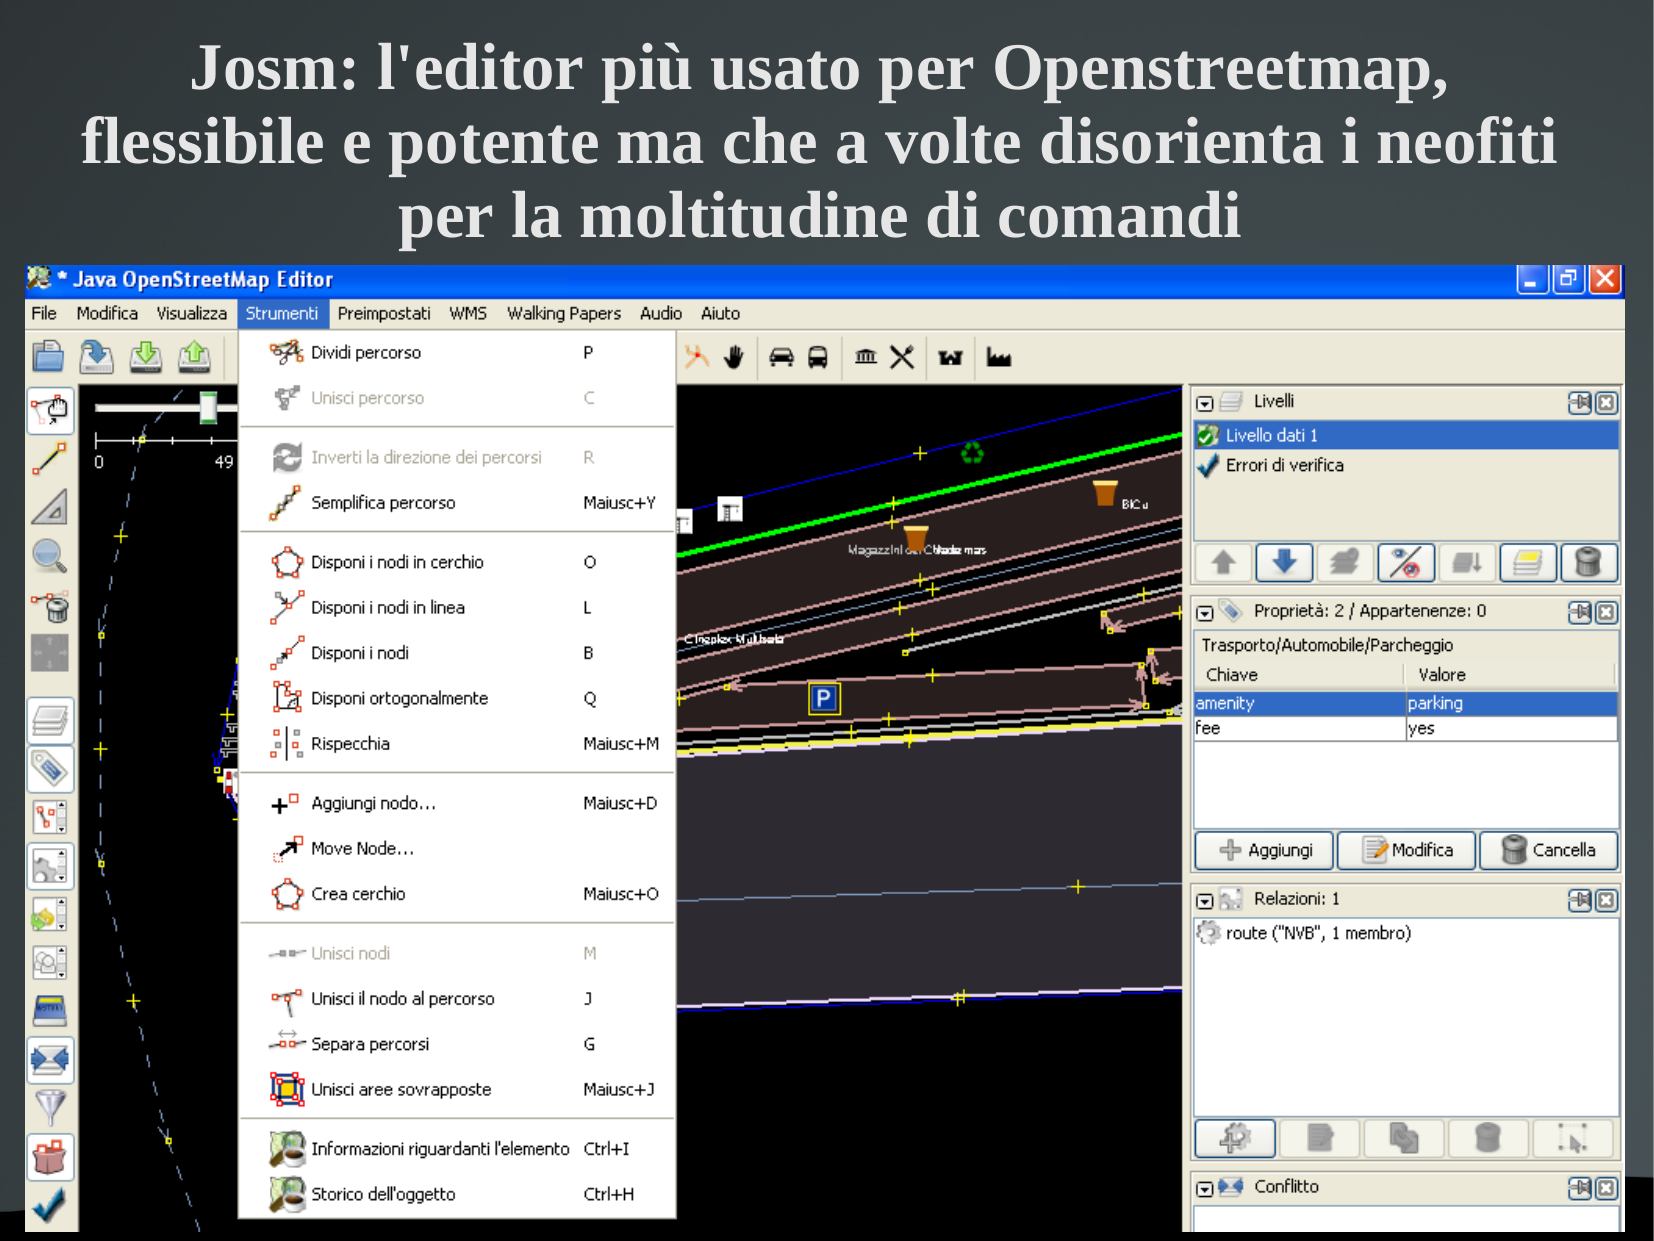

# Josm: l'editor più usato per Openstreetmap, flessibile e potente ma che a volte disorienta i neofiti per la moltitudine di comandi